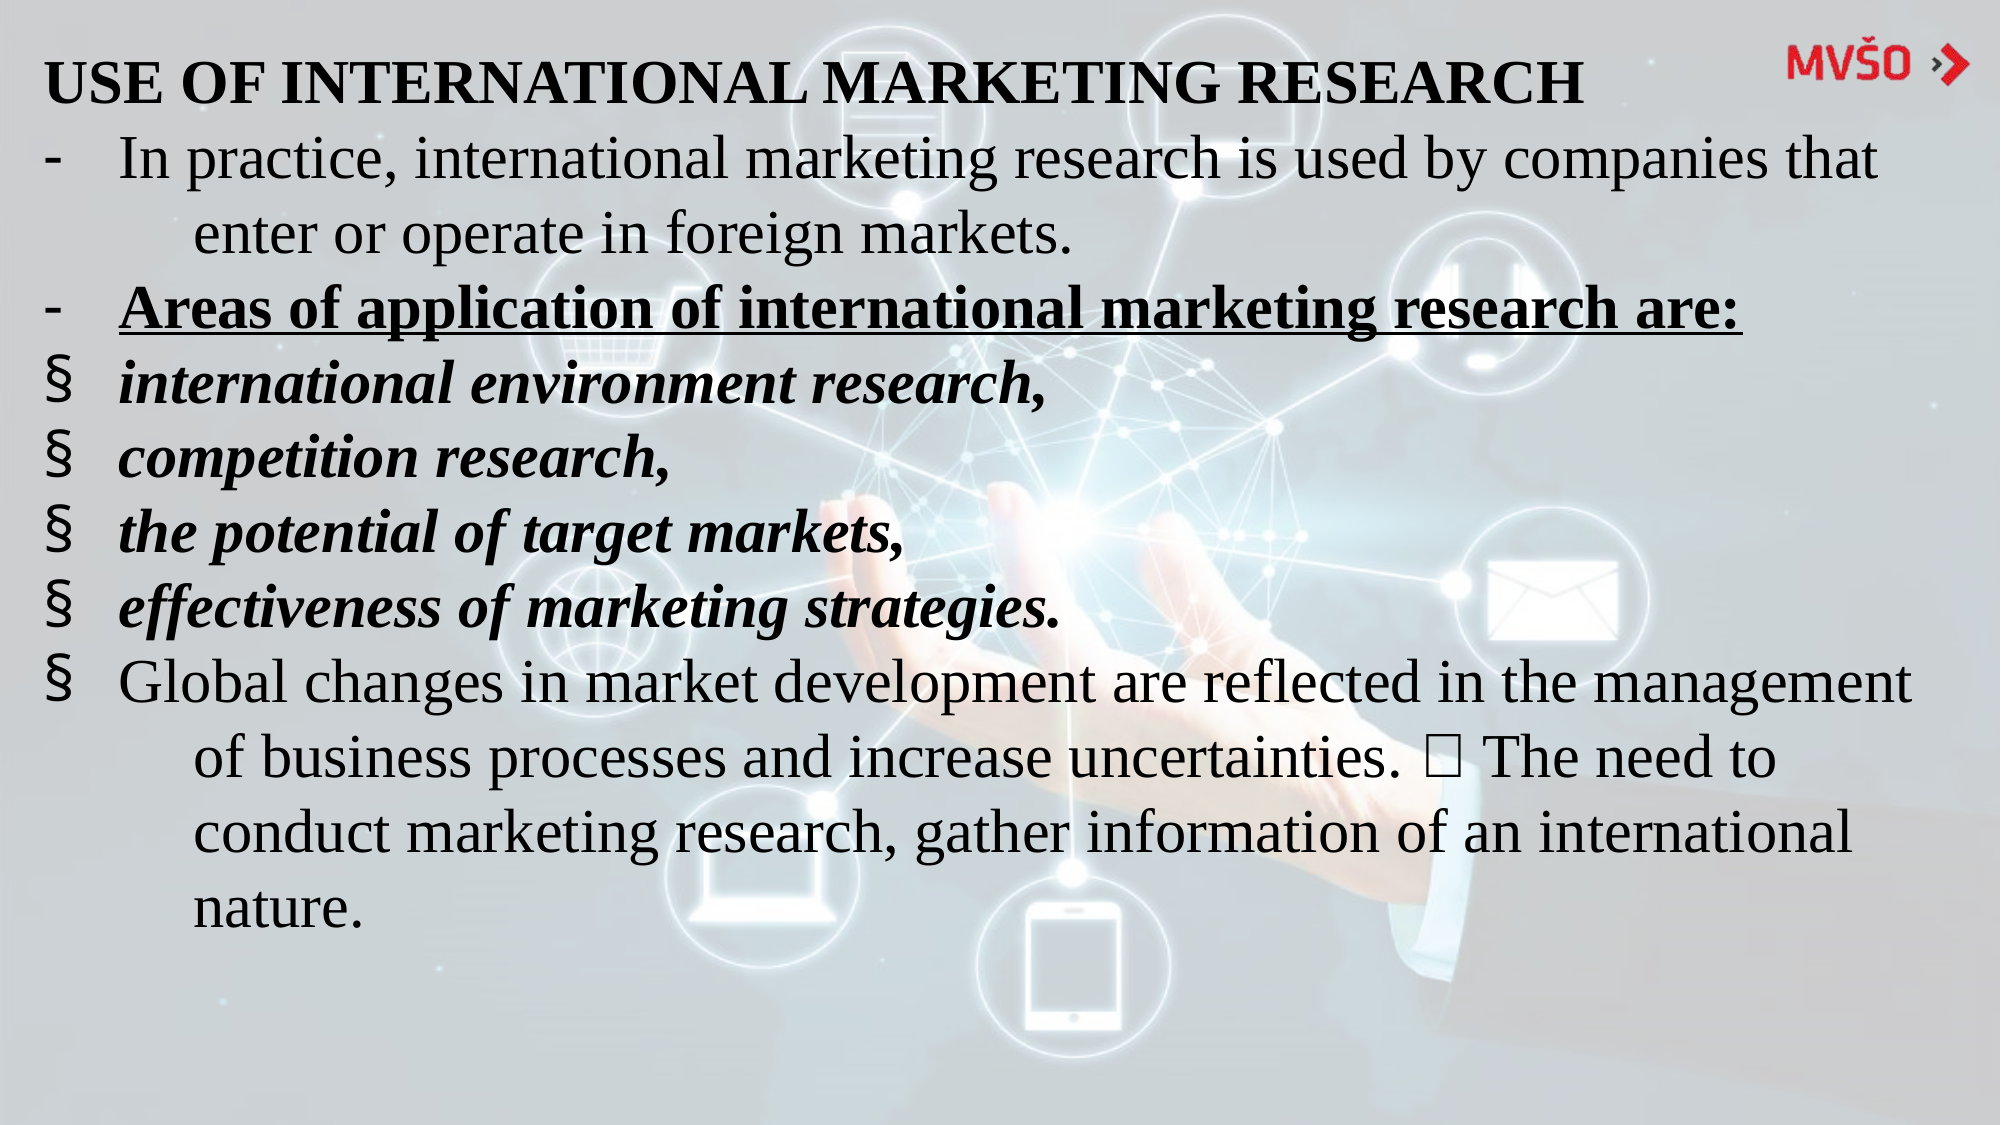

USE OF INTERNATIONAL MARKETING RESEARCH
In practice, international marketing research is used by companies that enter or operate in foreign markets.
Areas of application of international marketing research are:
international environment research,
competition research,
the potential of target markets,
effectiveness of marketing strategies.
Global changes in market development are reflected in the management of business processes and increase uncertainties.  The need to conduct marketing research, gather information of an international nature.